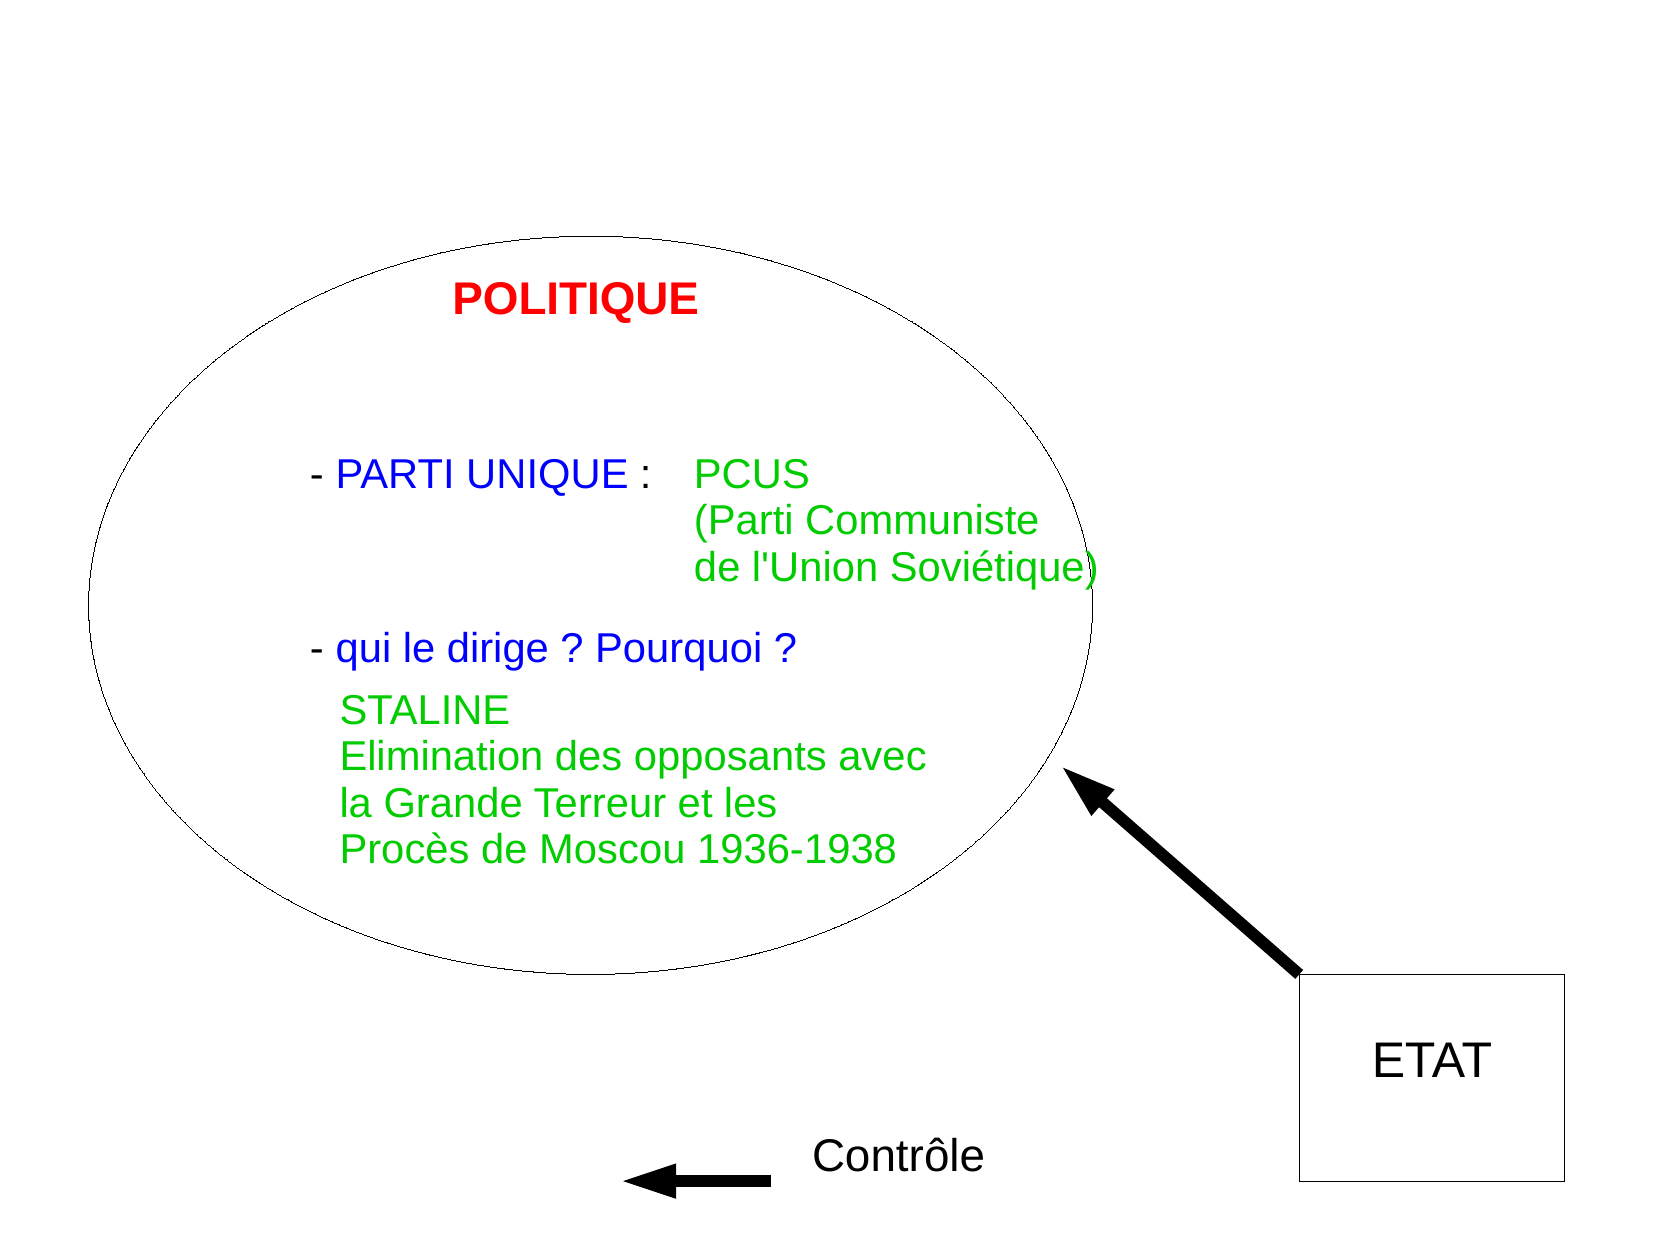

POLITIQUE
- PARTI UNIQUE :
PCUS
(Parti Communiste
de l'Union Soviétique)
- qui le dirige ? Pourquoi ?
STALINE
Elimination des opposants avec
la Grande Terreur et les
Procès de Moscou 1936-1938
ETAT
Contrôle